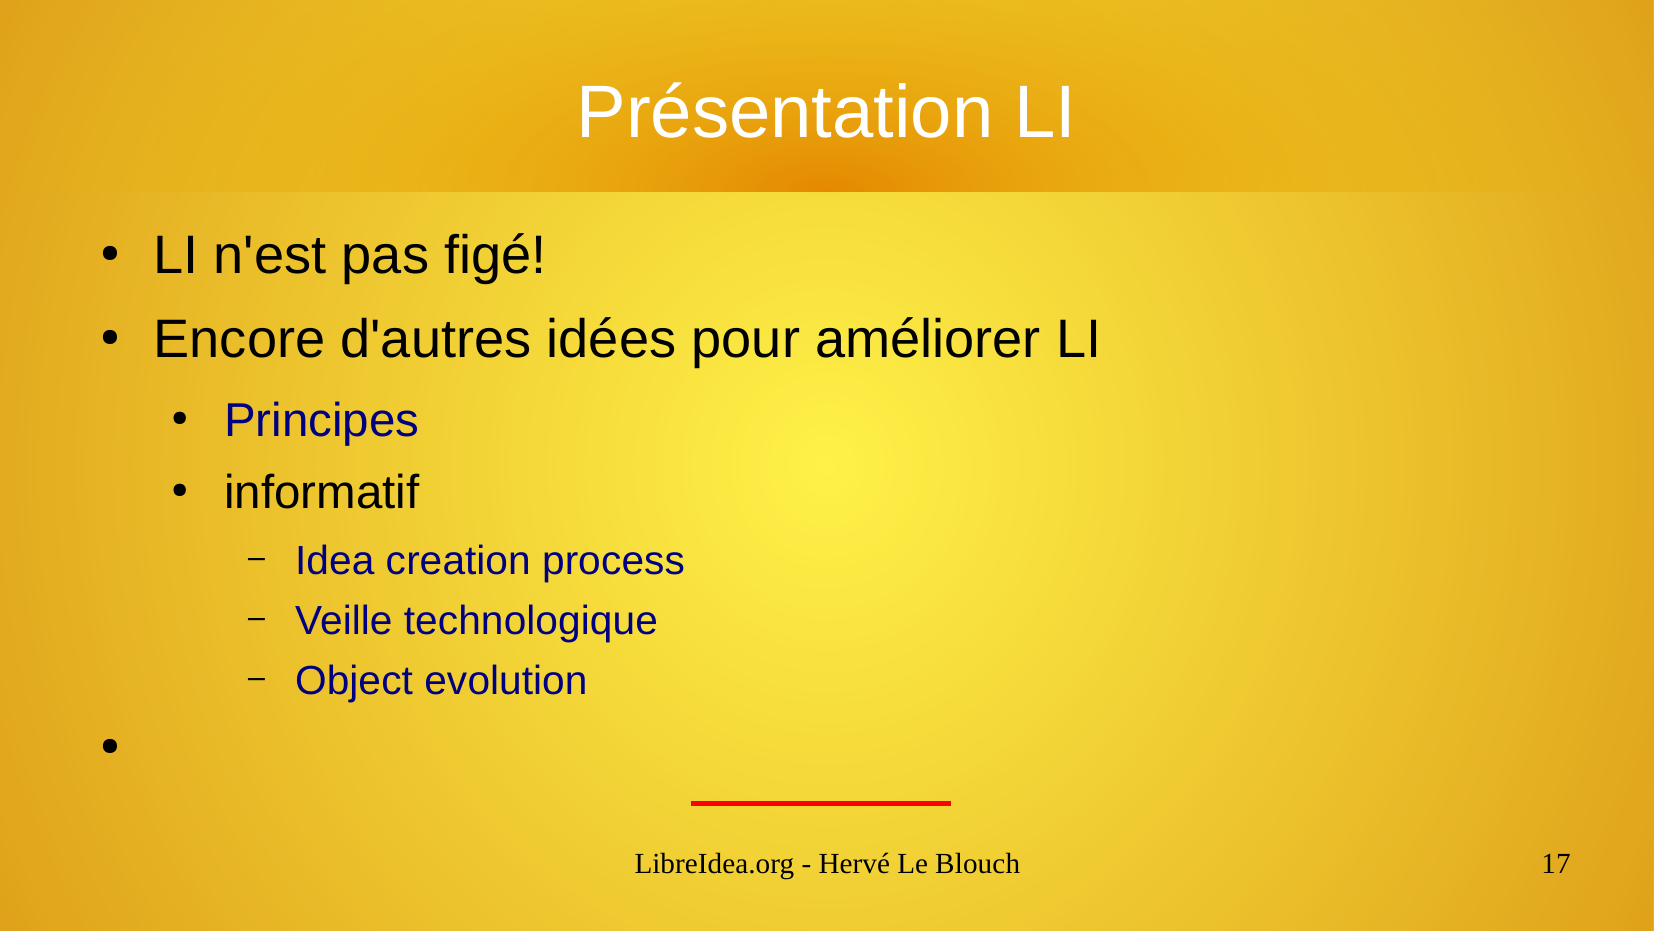

# Présentation LI
LI n'est pas figé!
Encore d'autres idées pour améliorer LI
Principes
informatif
Idea creation process
Veille technologique
Object evolution
LibreIdea.org - Hervé Le Blouch
17